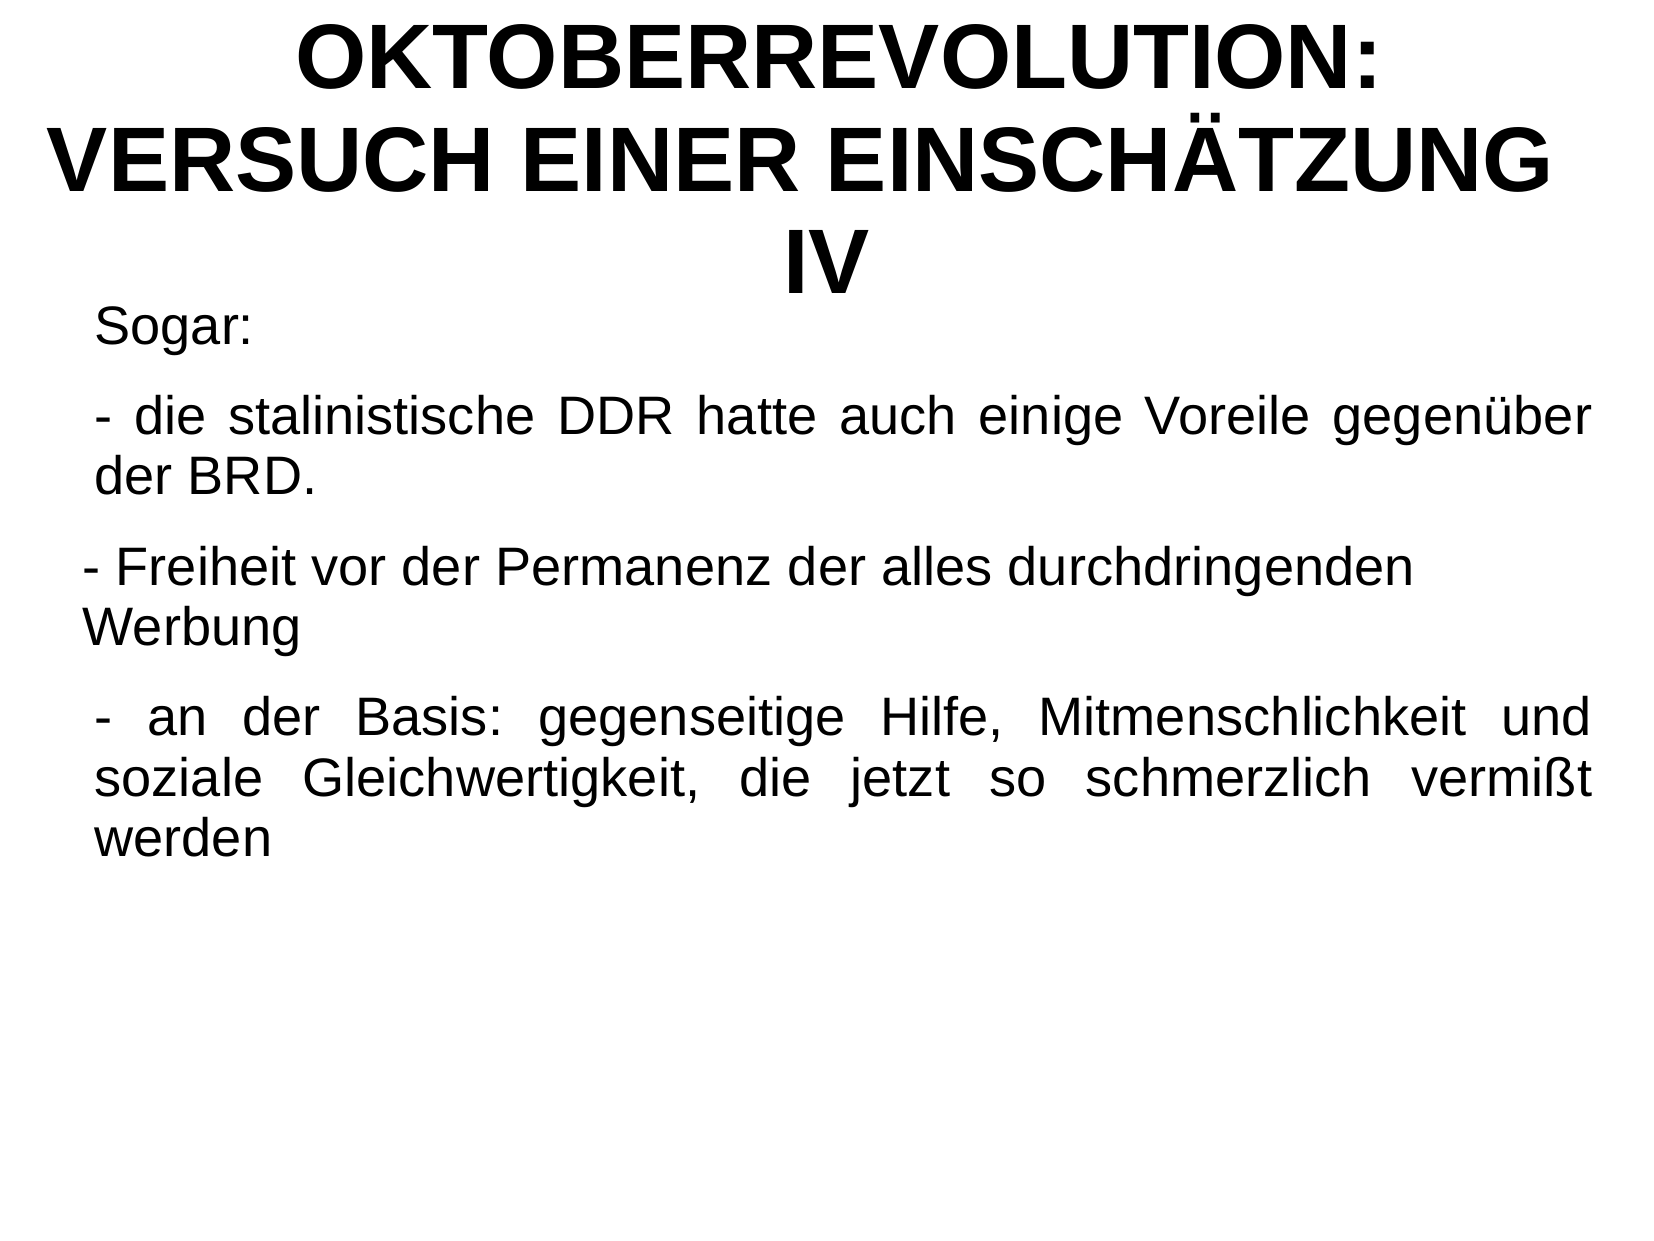

# OKTOBERREVOLUTION: VERSUCH EINER EINSCHÄTZUNG IV
Sogar:
- die stalinistische DDR hatte auch einige Voreile gegenüber der BRD.
- Freiheit vor der Permanenz der alles durchdringenden Werbung
- an der Basis: gegenseitige Hilfe, Mitmenschlichkeit und soziale Gleichwertigkeit, die jetzt so schmerzlich vermißt werden